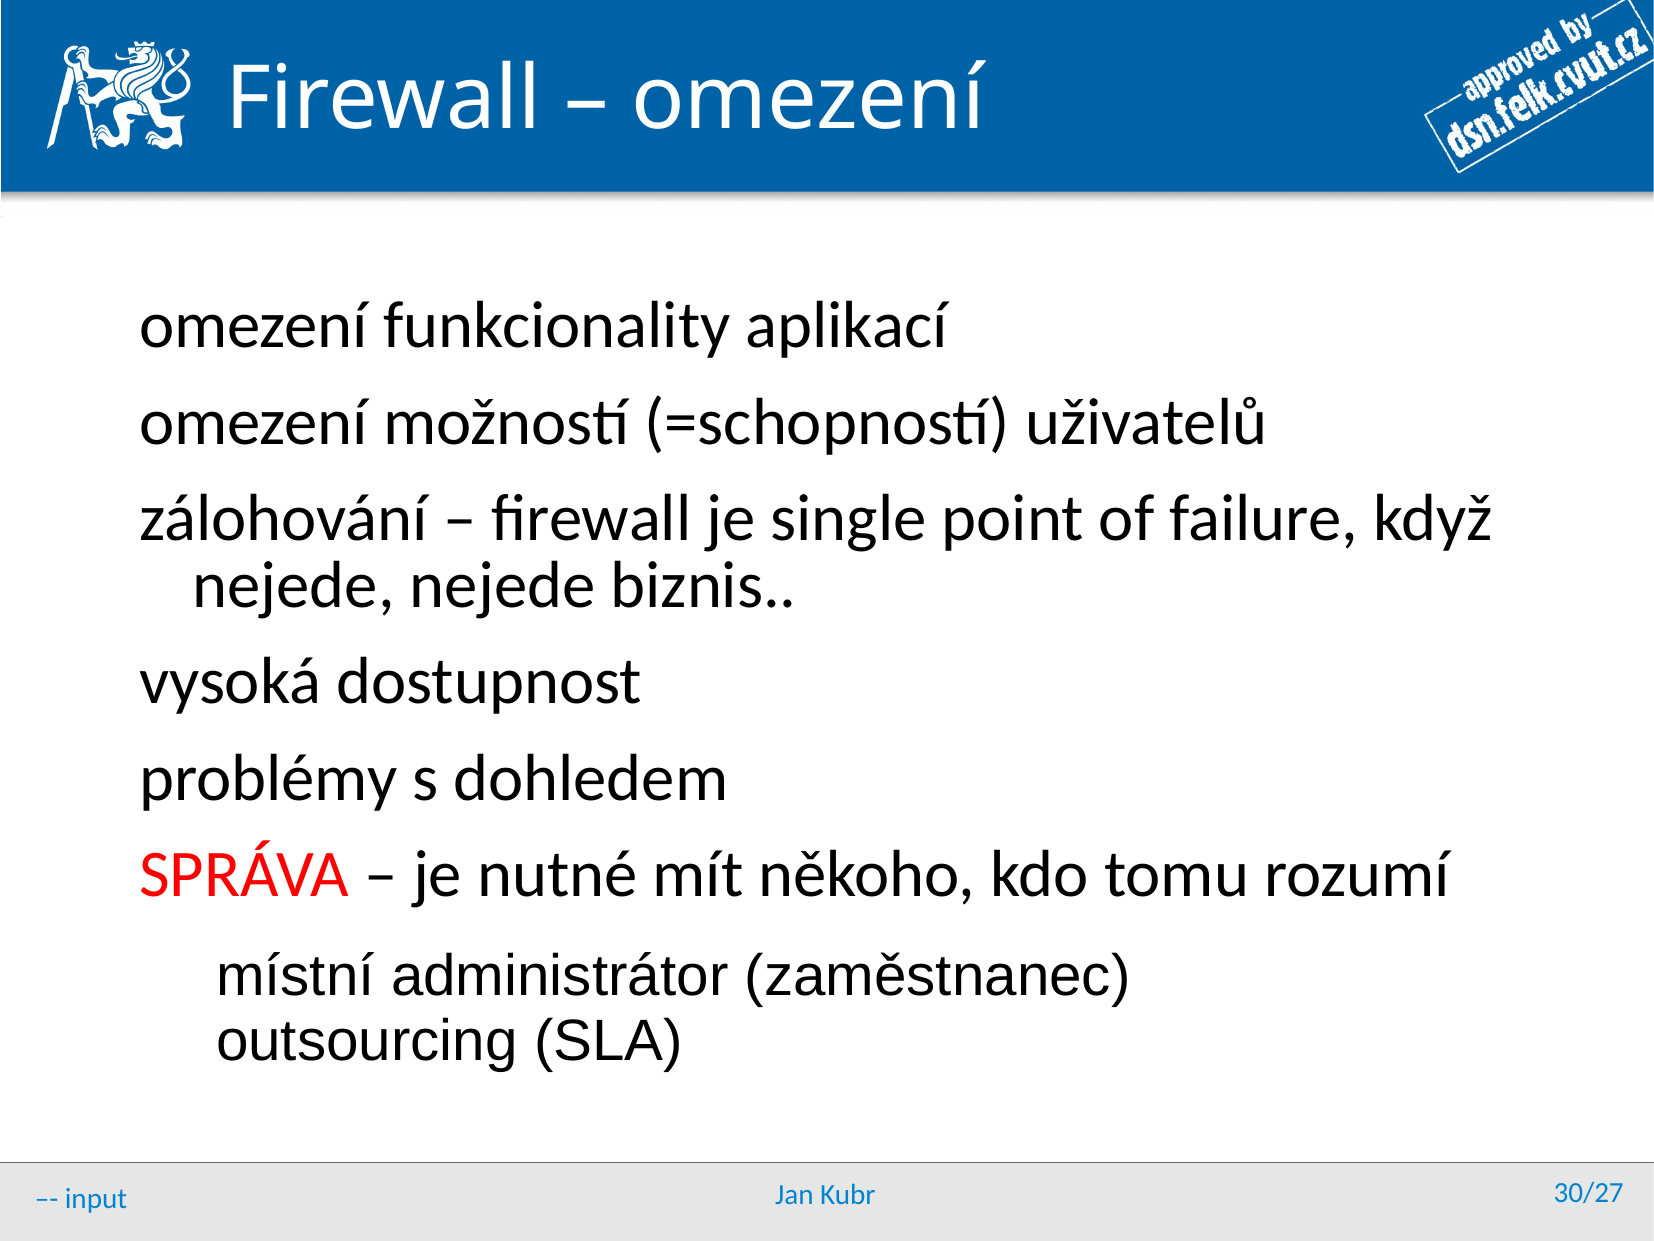

# Firewall – omezení
omezení funkcionality aplikací
omezení možností (=schopností) uživatelů
zálohování – firewall je single point of failure, když nejede, nejede biznis..
vysoká dostupnost
problémy s dohledem
SPRÁVA – je nutné mít někoho, kdo tomu rozumí
místní administrátor (zaměstnanec)
outsourcing (SLA)
30
Jan Kubr
02/2006